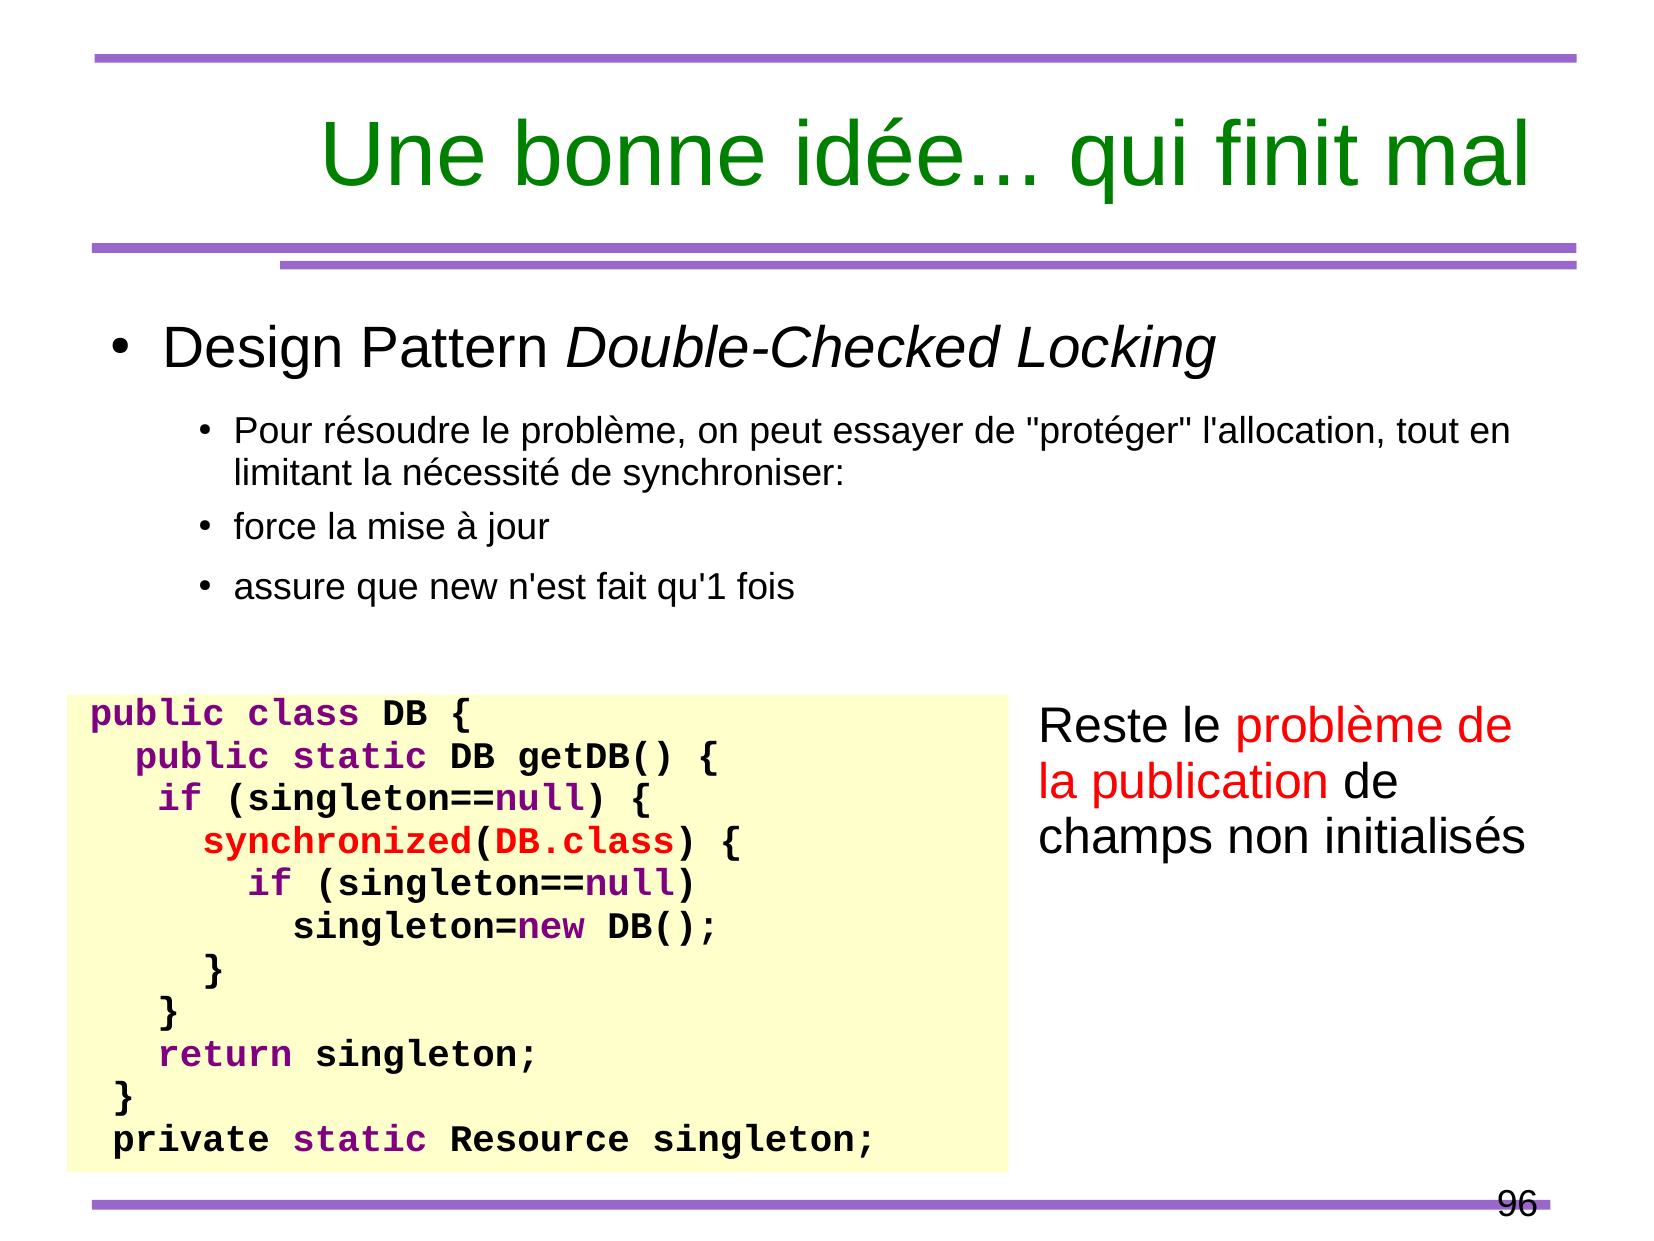

# Une bonne idée... qui finit mal
Design Pattern Double-Checked Locking
Pour résoudre le problème, on peut essayer de "protéger" l'allocation, tout en limitant la nécessité de synchroniser:
force la mise à jour
assure que new n'est fait qu'1 fois
 public class DB {
 public static DB getDB() {
 if (singleton==null) {
 synchronized(DB.class) {
 if (singleton==null)
 singleton=new DB();
 }
 }
 return singleton;
 }
 private static Resource singleton;
}
}
Reste le problème de la publication de champs non initialisés